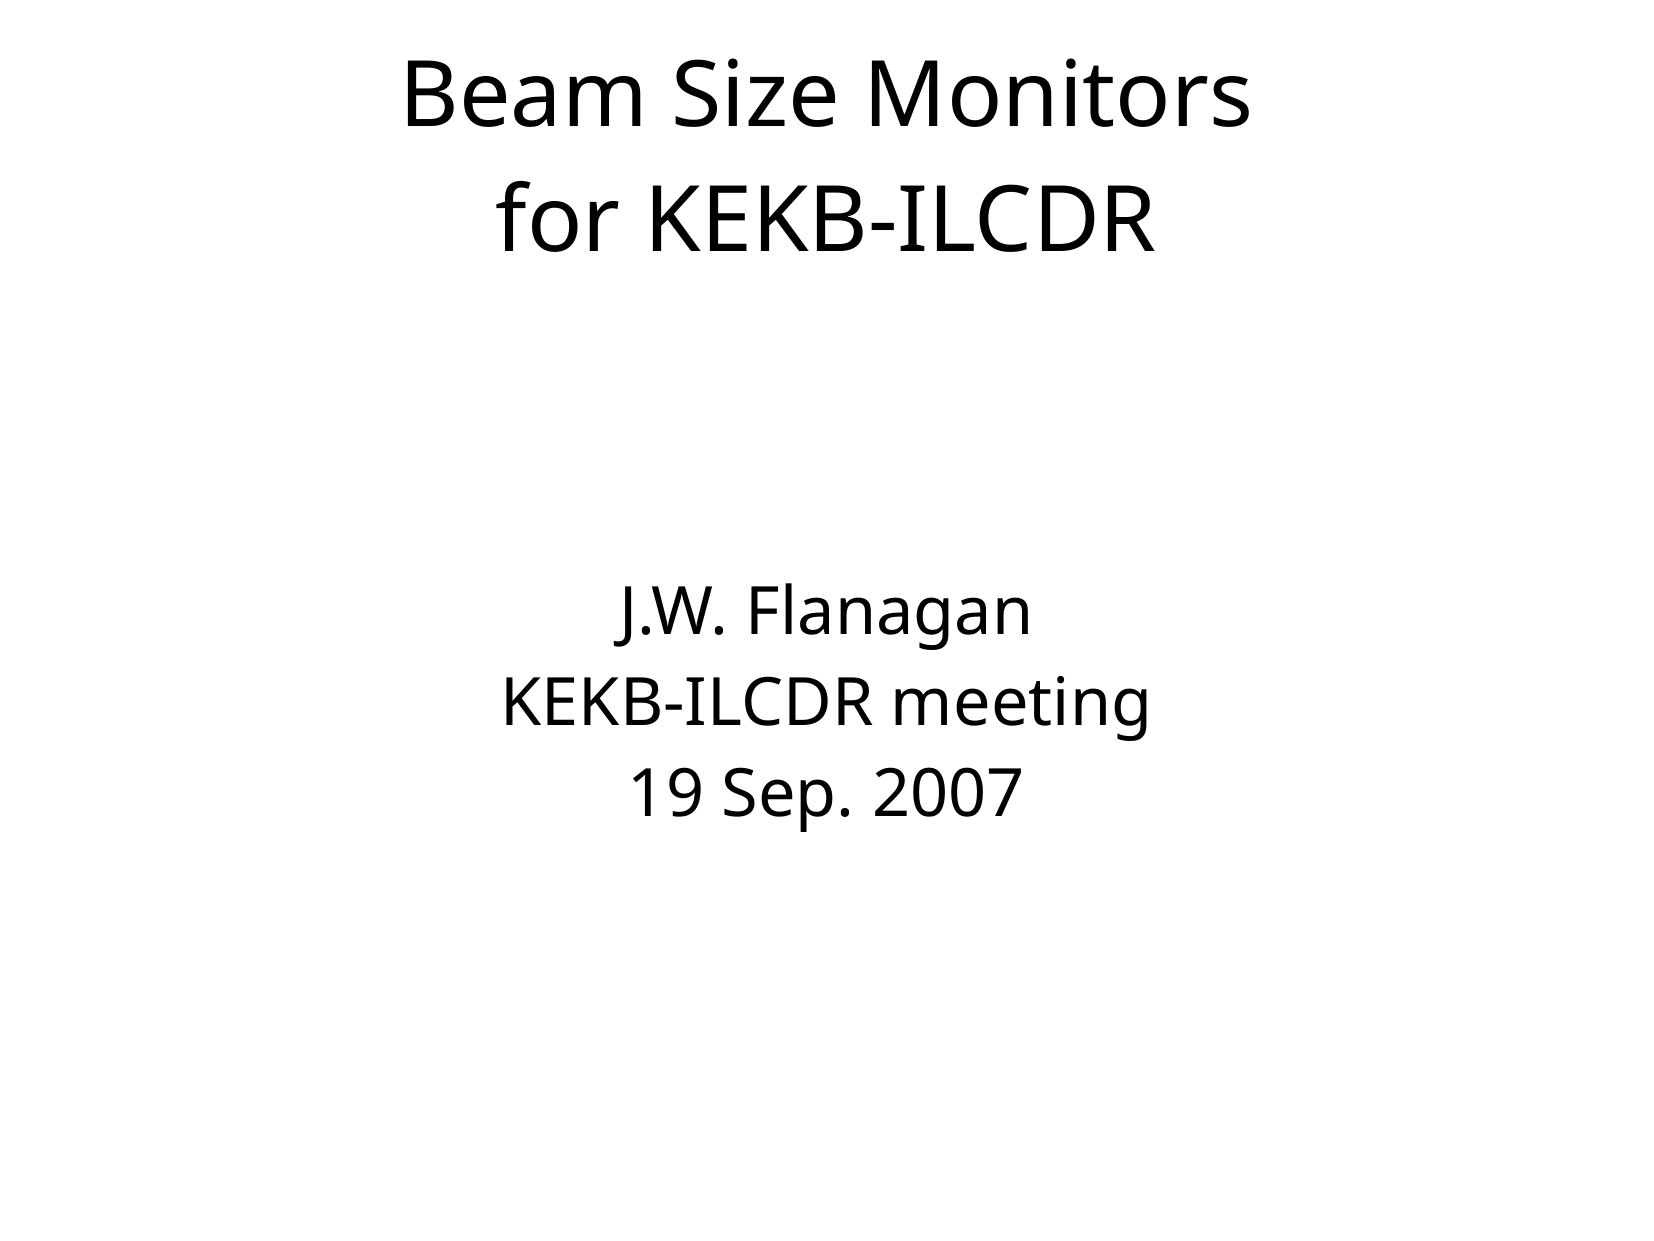

# Beam Size Monitors for KEKB-ILCDR
J.W. Flanagan
KEKB-ILCDR meeting
19 Sep. 2007